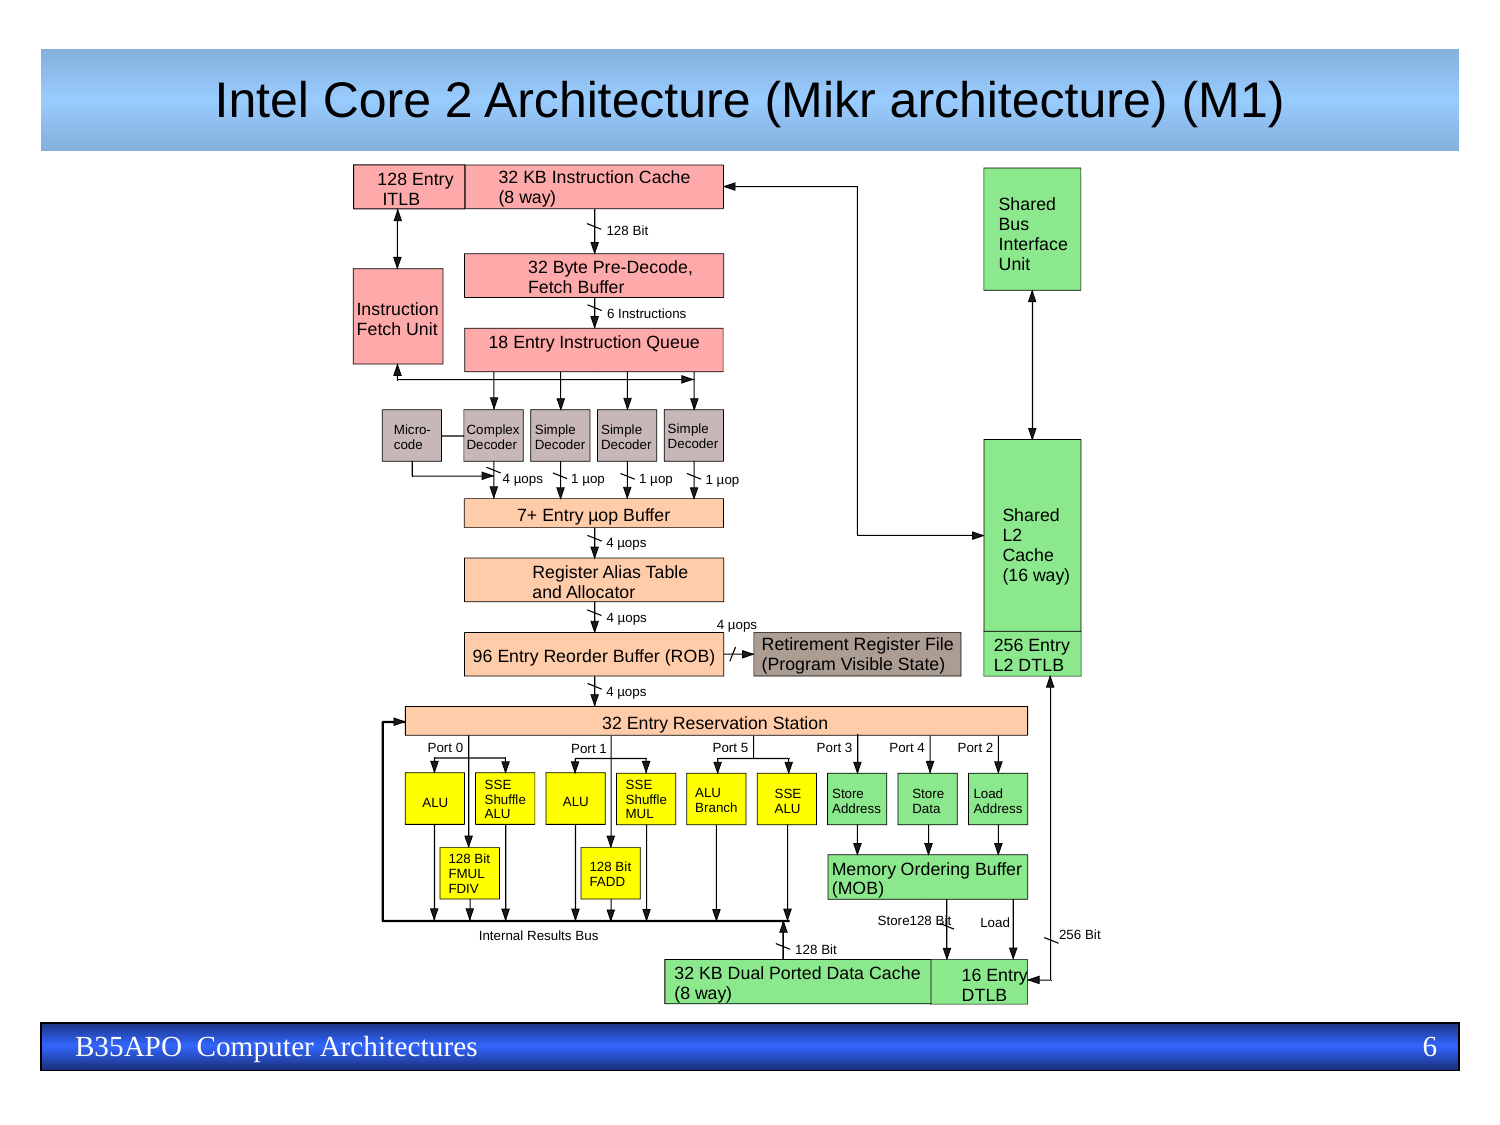

# Intel Core 2 Architecture (Mikr architecture) (M1)
B35APO Computer Architectures
6